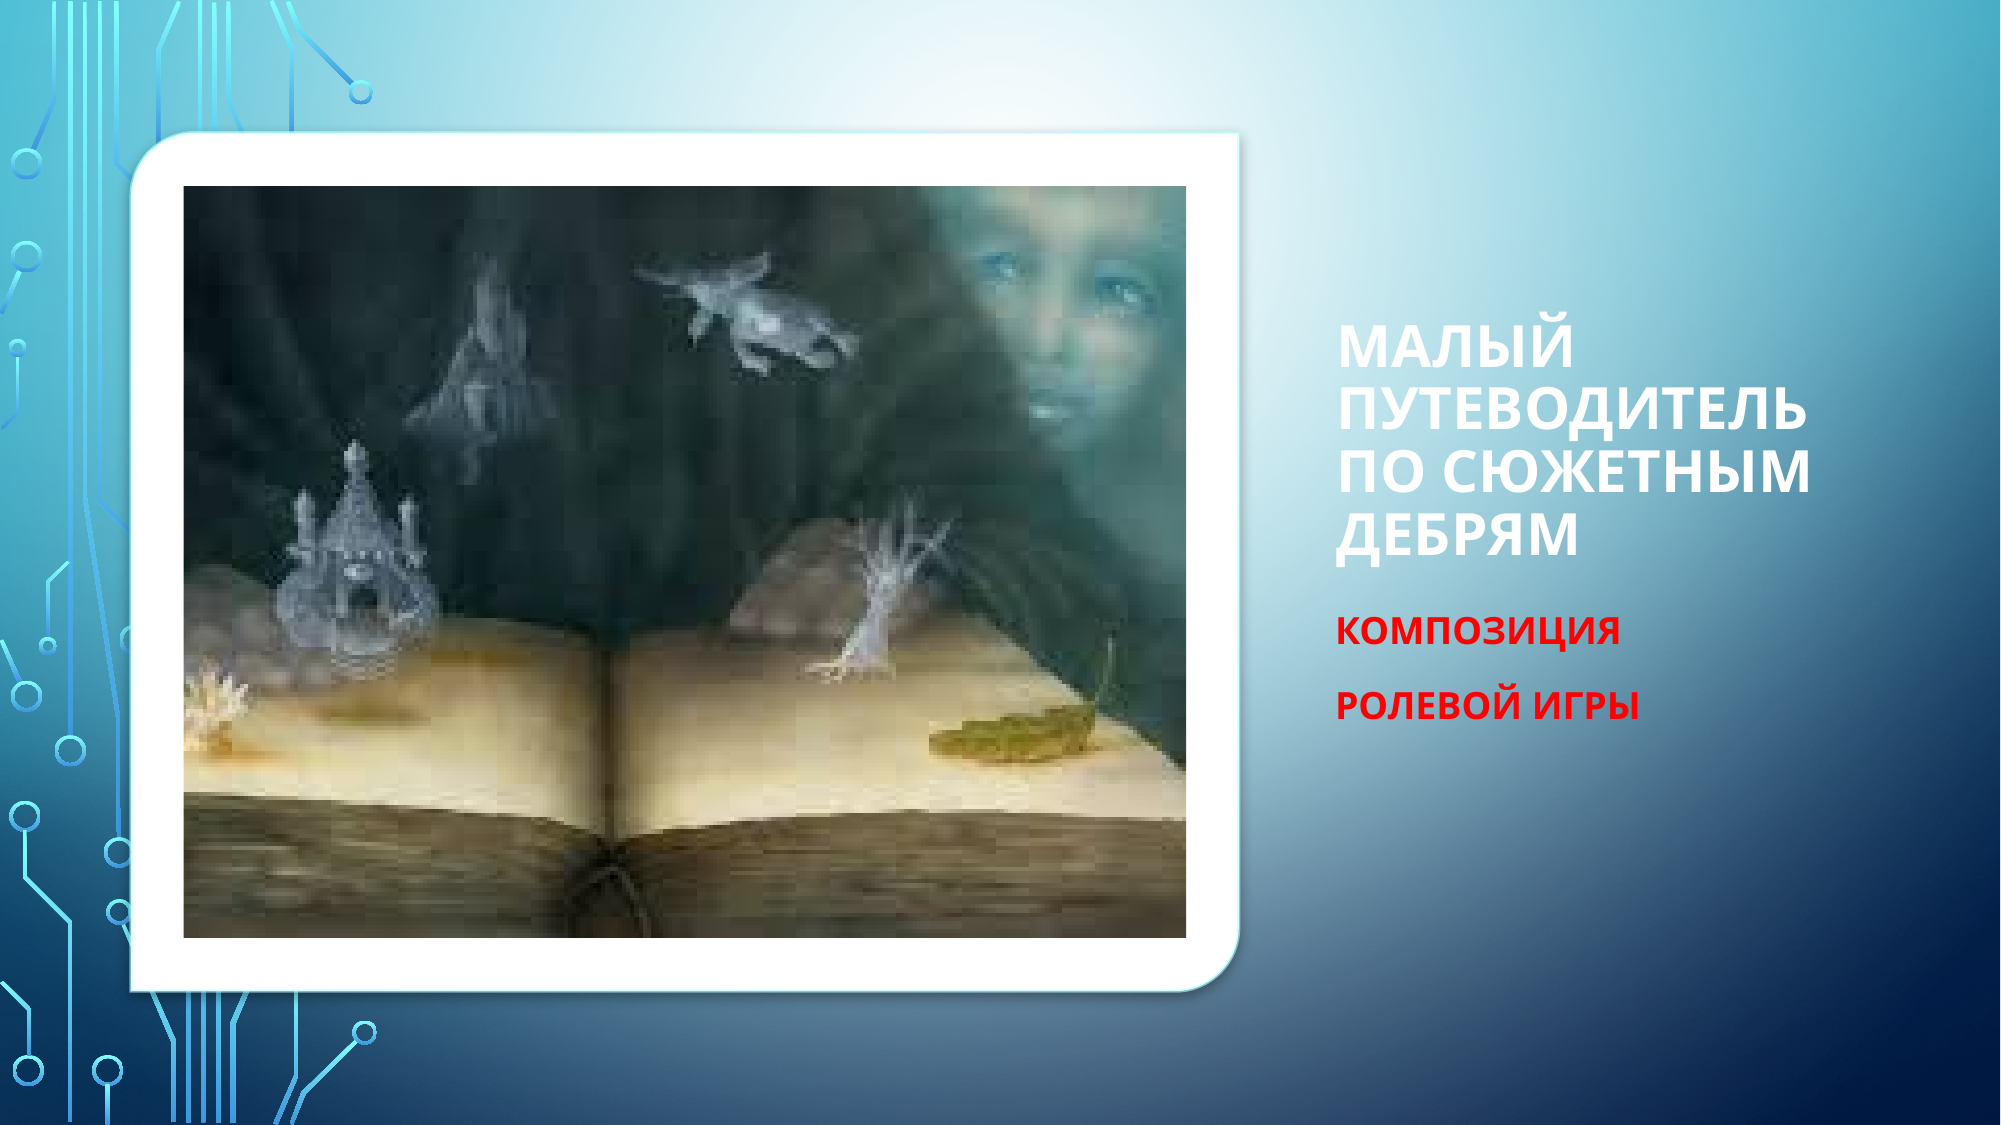

# Малый путеводитель по сюжетным дебрям
Композиция
ролевой игры